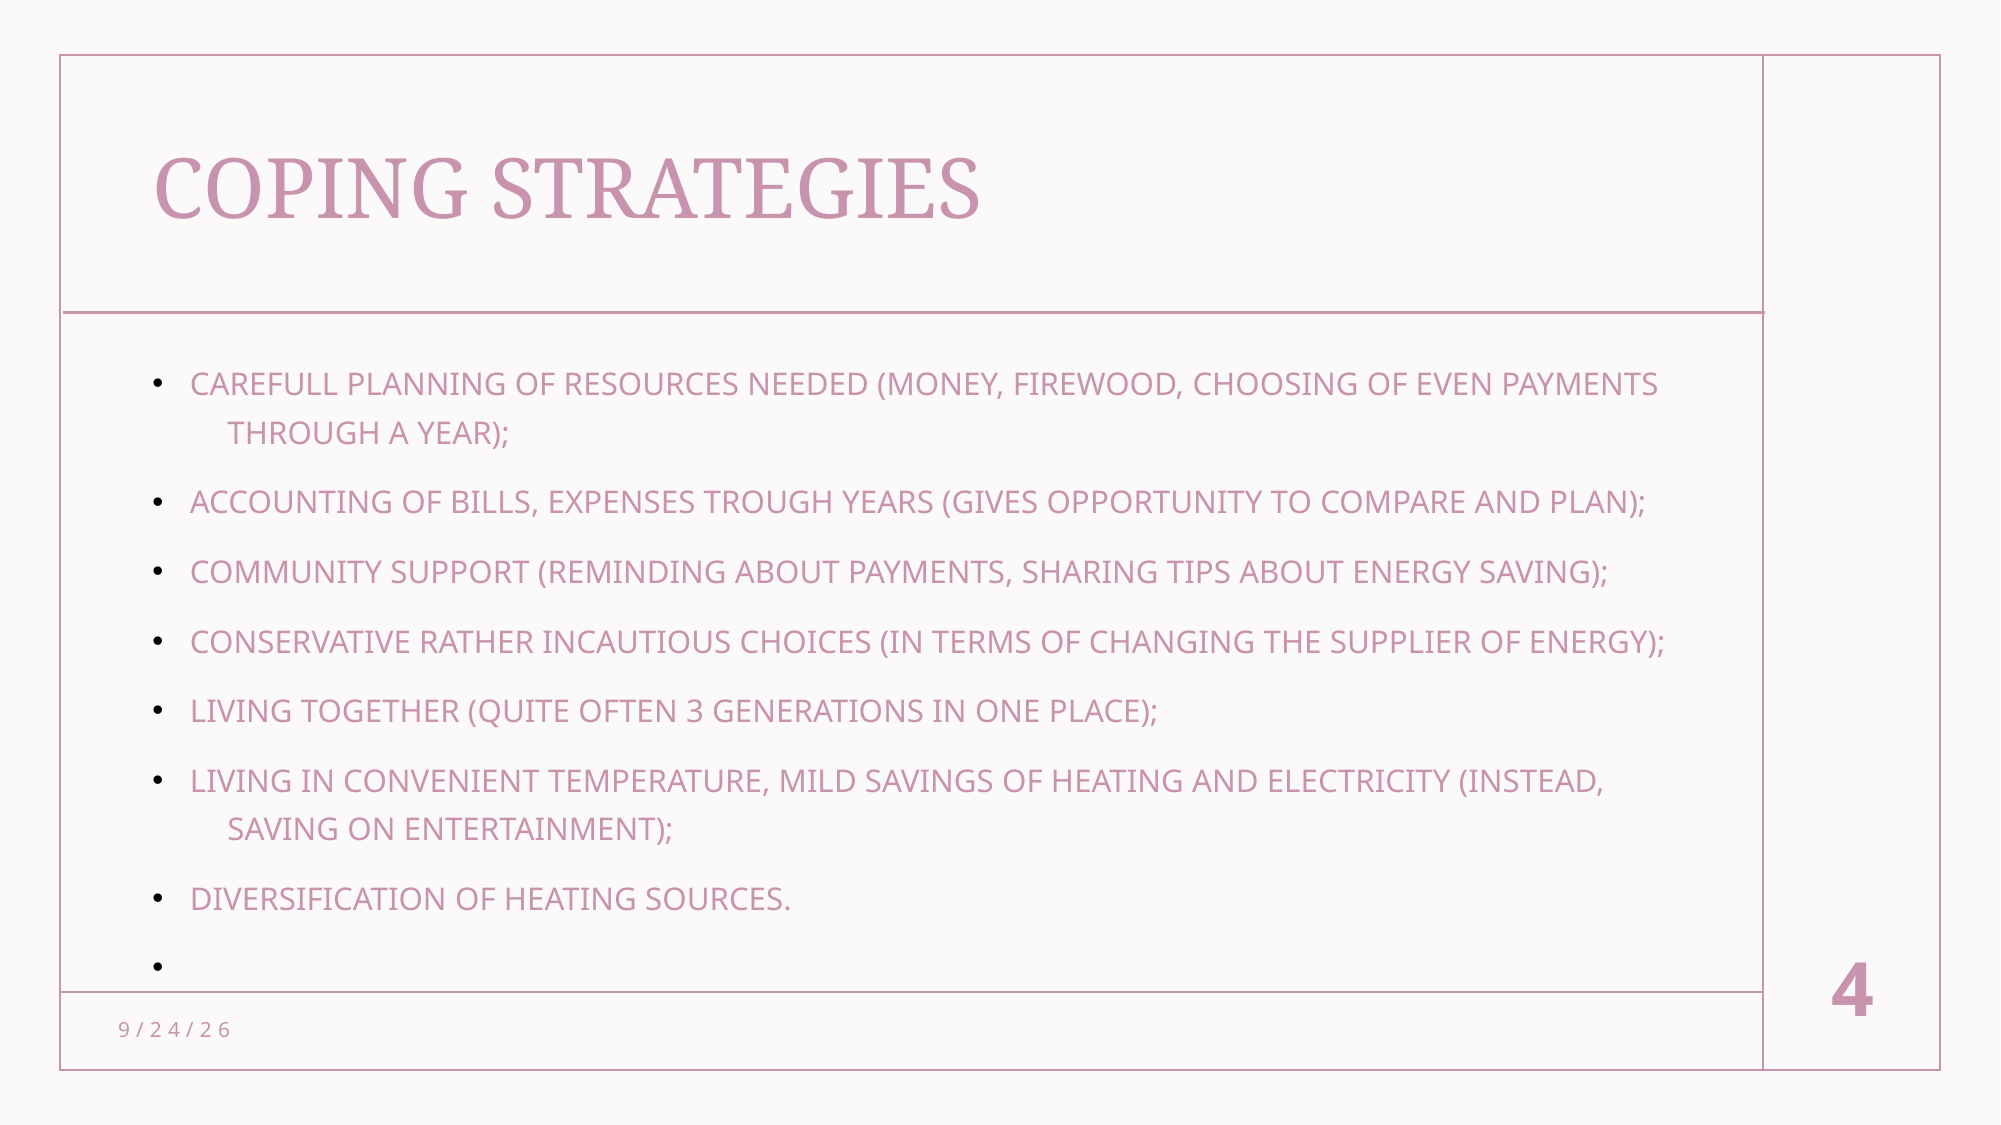

# COPING STRATEGIES
CAREFULL PLANNING OF RESOURCES NEEDED (MONEY, FIREWOOD, CHOOSING OF EVEN PAYMENTS THROUGH A YEAR);
ACCOUNTING OF BILLS, EXPENSES TROUGH YEARS (GIVES OPPORTUNITY TO COMPARE AND PLAN);
COMMUNITY SUPPORT (REMINDING ABOUT PAYMENTS, SHARING TIPS ABOUT ENERGY SAVING);
CONSERVATIVE RATHER INCAUTIOUS CHOICES (IN TERMS OF CHANGING THE SUPPLIER OF ENERGY);
LIVING TOGETHER (QUITE OFTEN 3 GENERATIONS IN ONE PLACE);
LIVING IN CONVENIENT TEMPERATURE, MILD SAVINGS OF HEATING AND ELECTRICITY (INSTEAD, SAVING ON ENTERTAINMENT);
DIVERSIFICATION OF HEATING SOURCES.